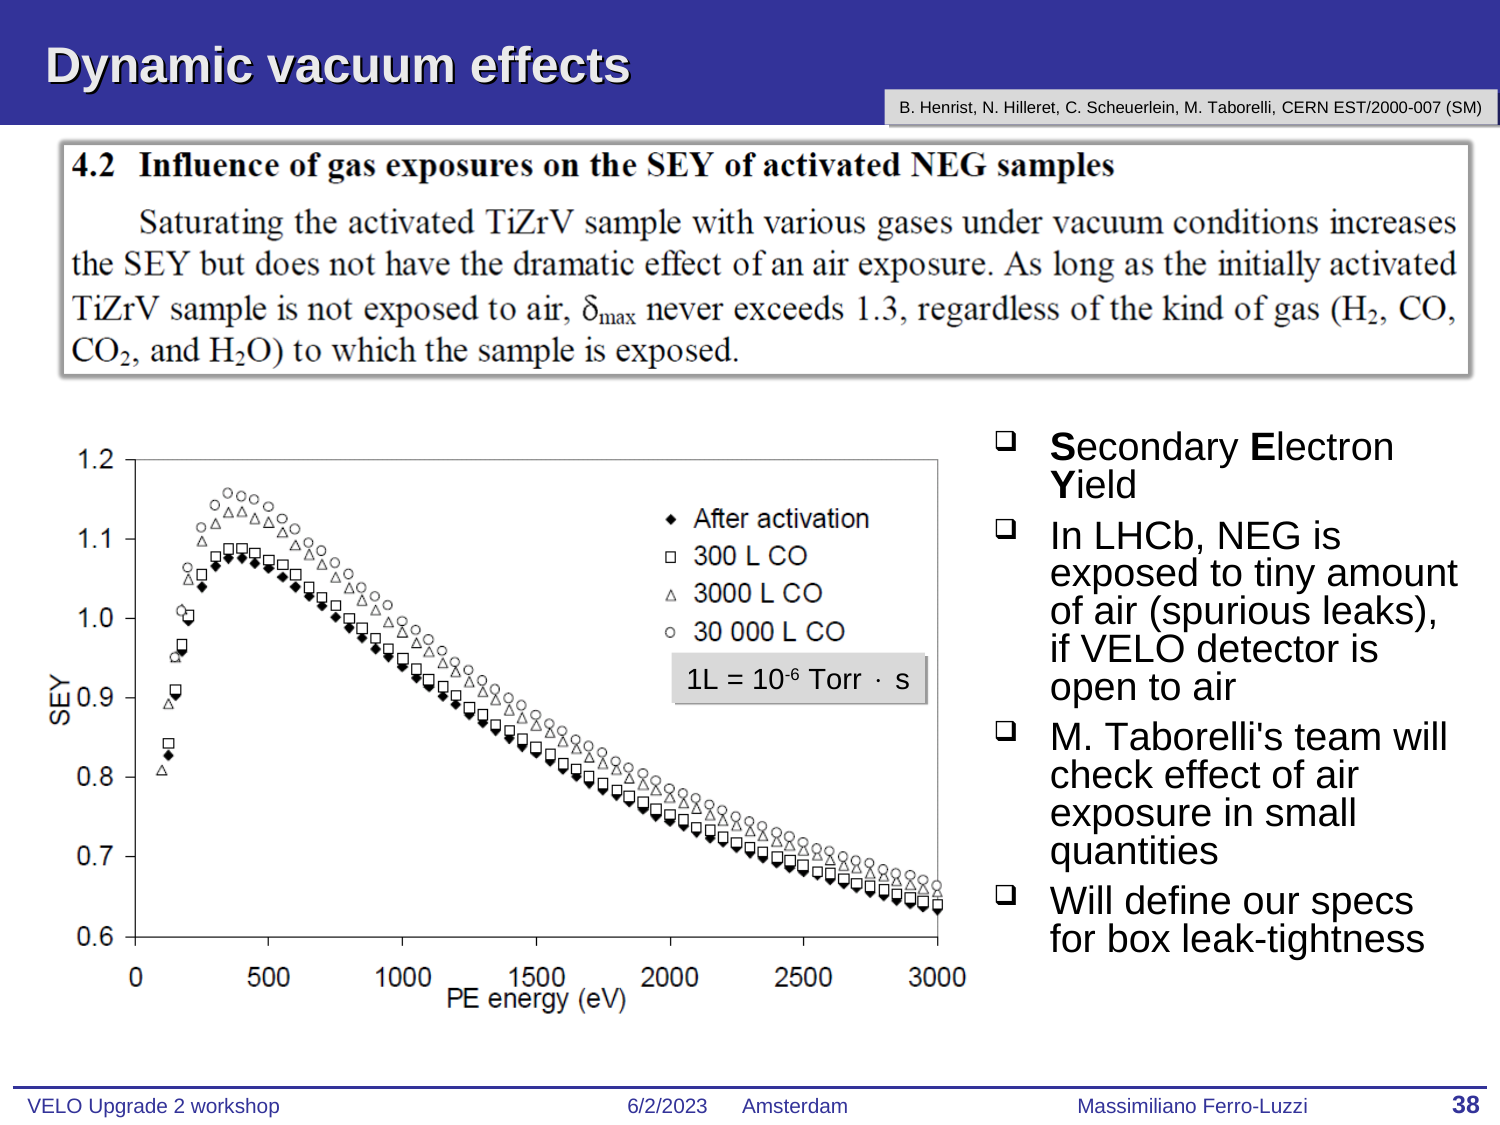

# Dynamic vacuum effects
B. Henrist, N. Hilleret, C. Scheuerlein, M. Taborelli, CERN EST/2000-007 (SM)
Secondary Electron Yield
In LHCb, NEG is exposed to tiny amount of air (spurious leaks), if VELO detector is open to air
M. Taborelli's team will check effect of air exposure in small quantities
Will define our specs for box leak-tightness
1L = 10-6 Torr  s